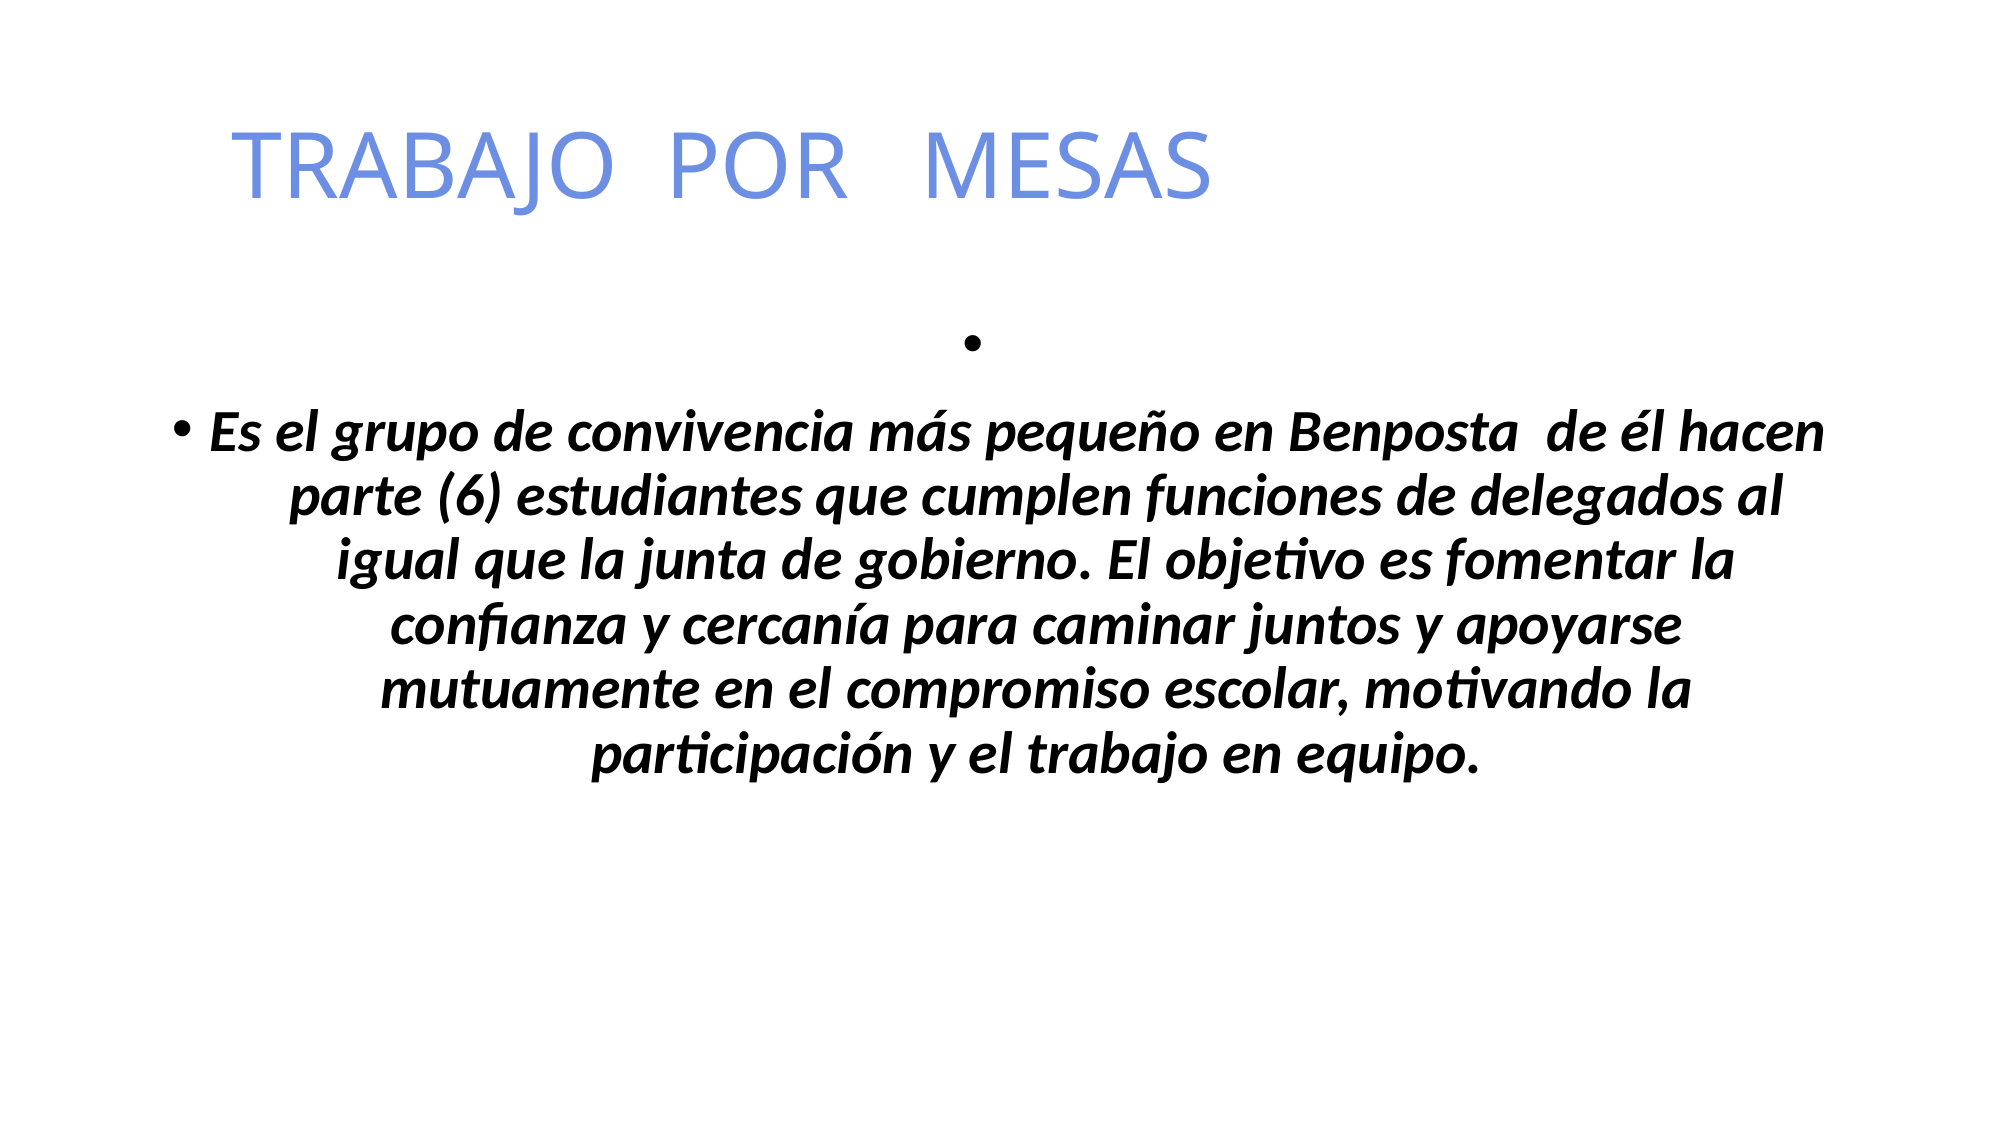

# TRABAJO POR MESAS
Es el grupo de convivencia más pequeño en Benposta de él hacen parte (6) estudiantes que cumplen funciones de delegados al igual que la junta de gobierno. El objetivo es fomentar la confianza y cercanía para caminar juntos y apoyarse mutuamente en el compromiso escolar, motivando la participación y el trabajo en equipo.